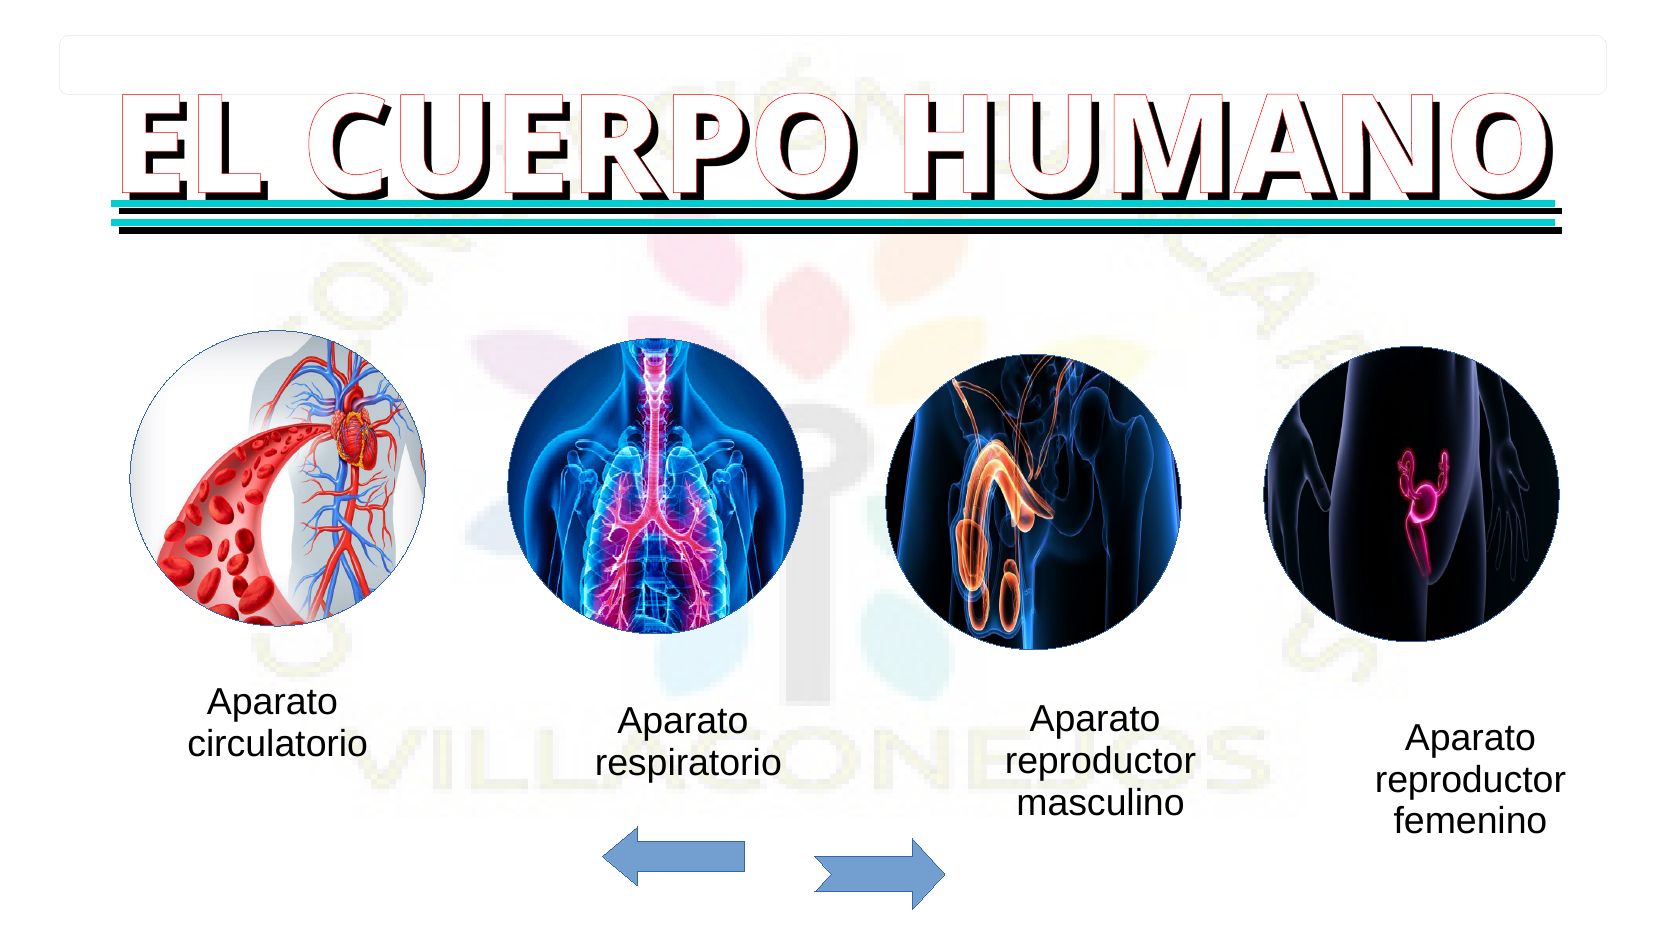

EL CUERPO HUMANO
Aparato
circulatorio
Aparato
reproductor
masculino
Aparato
 respiratorio
Aparato reproductor femenino